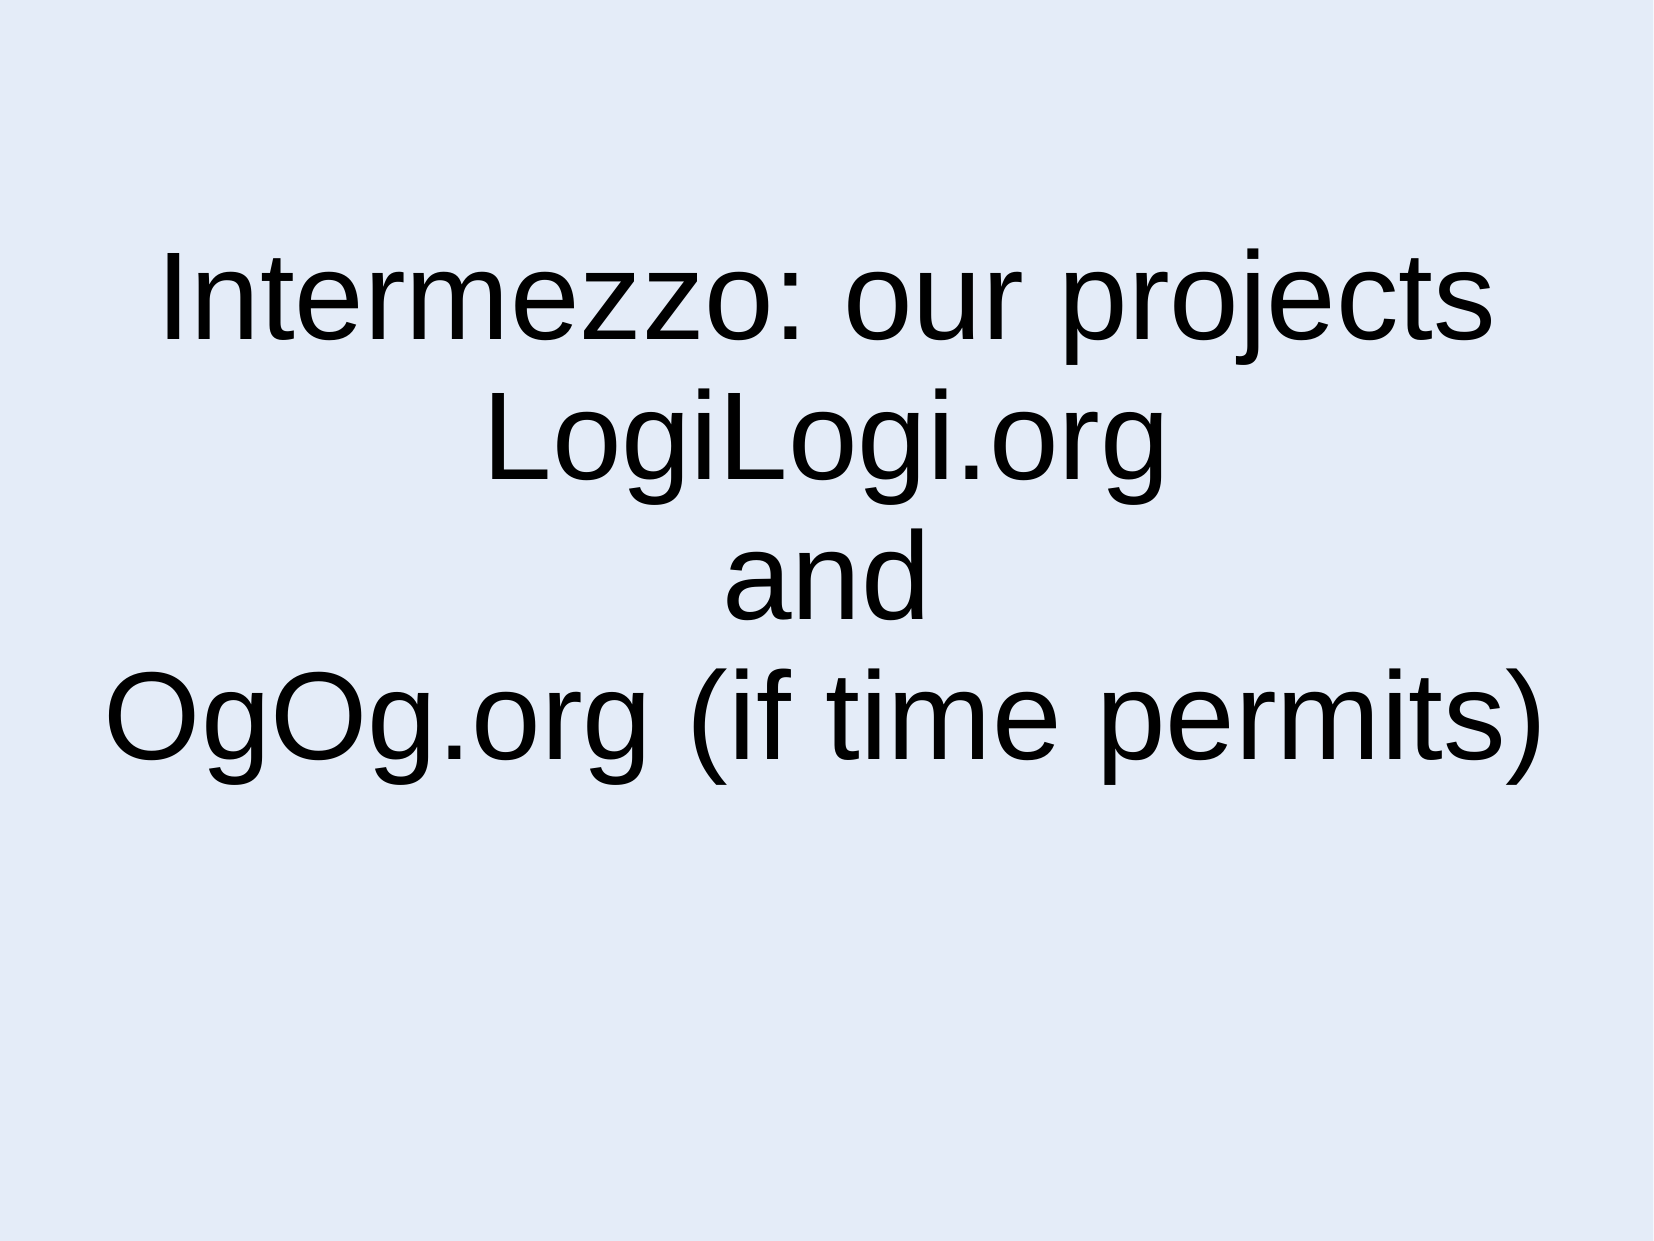

# Intermezzo: our projects
LogiLogi.org
and
OgOg.org (if time permits)